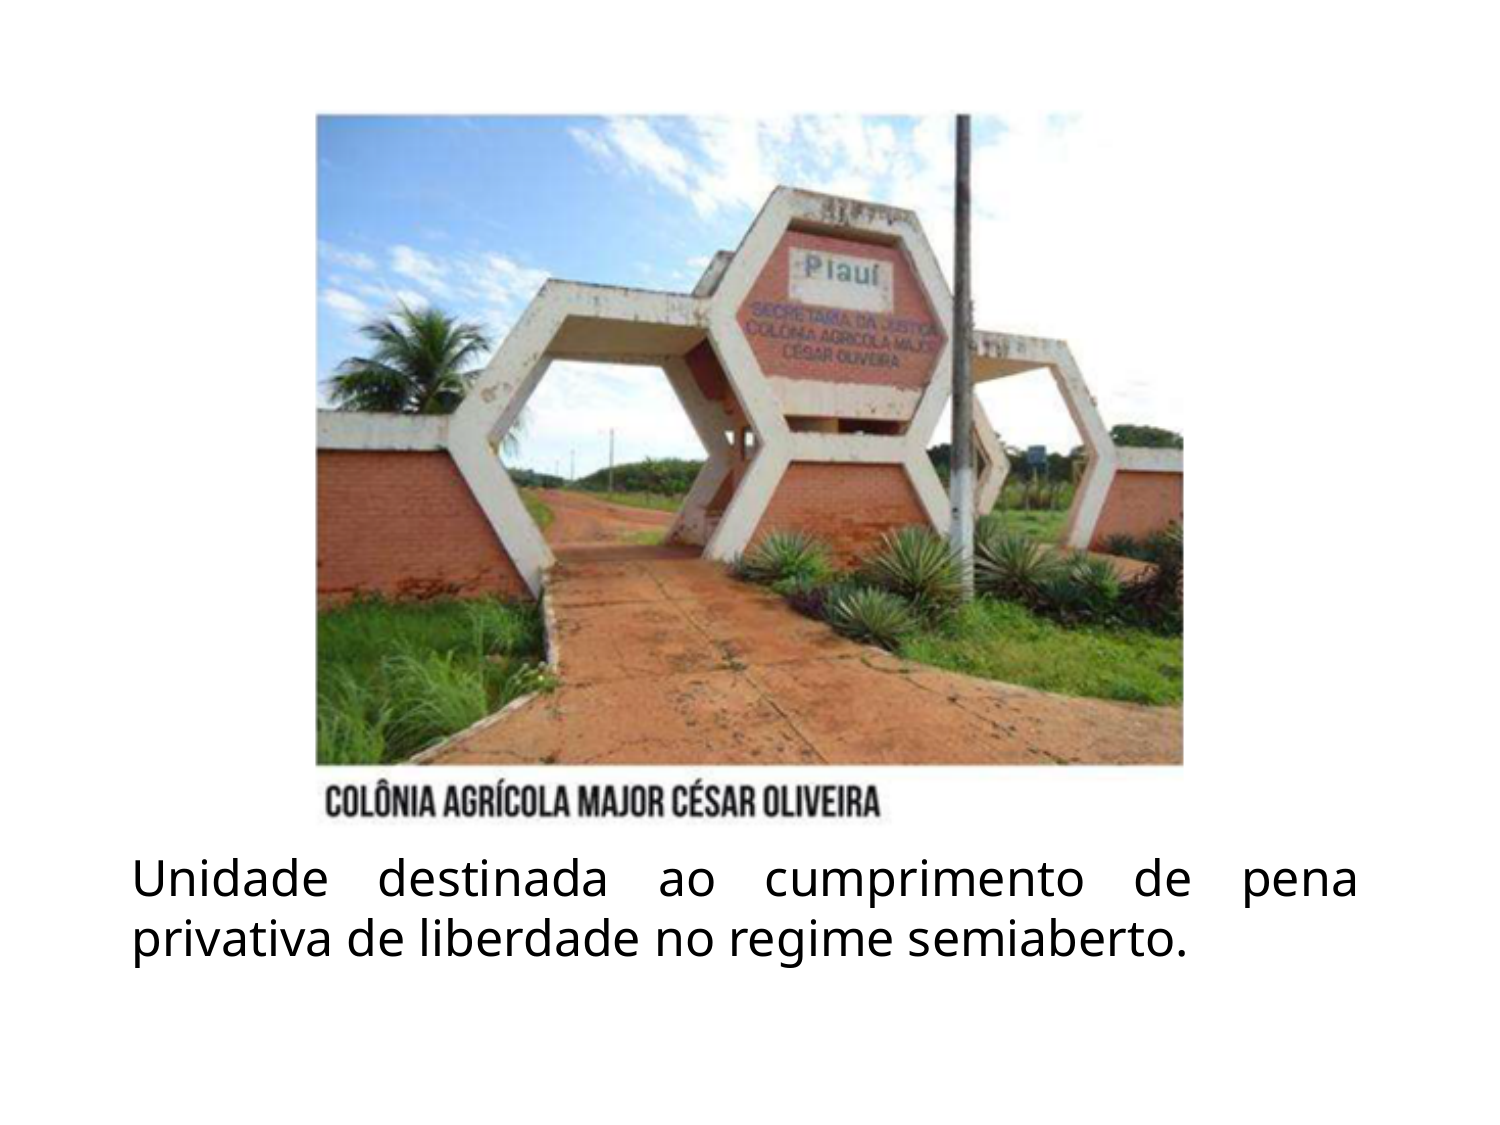

# Unidade destinada ao cumprimento de pena privativa de liberdade no regime semiaberto.